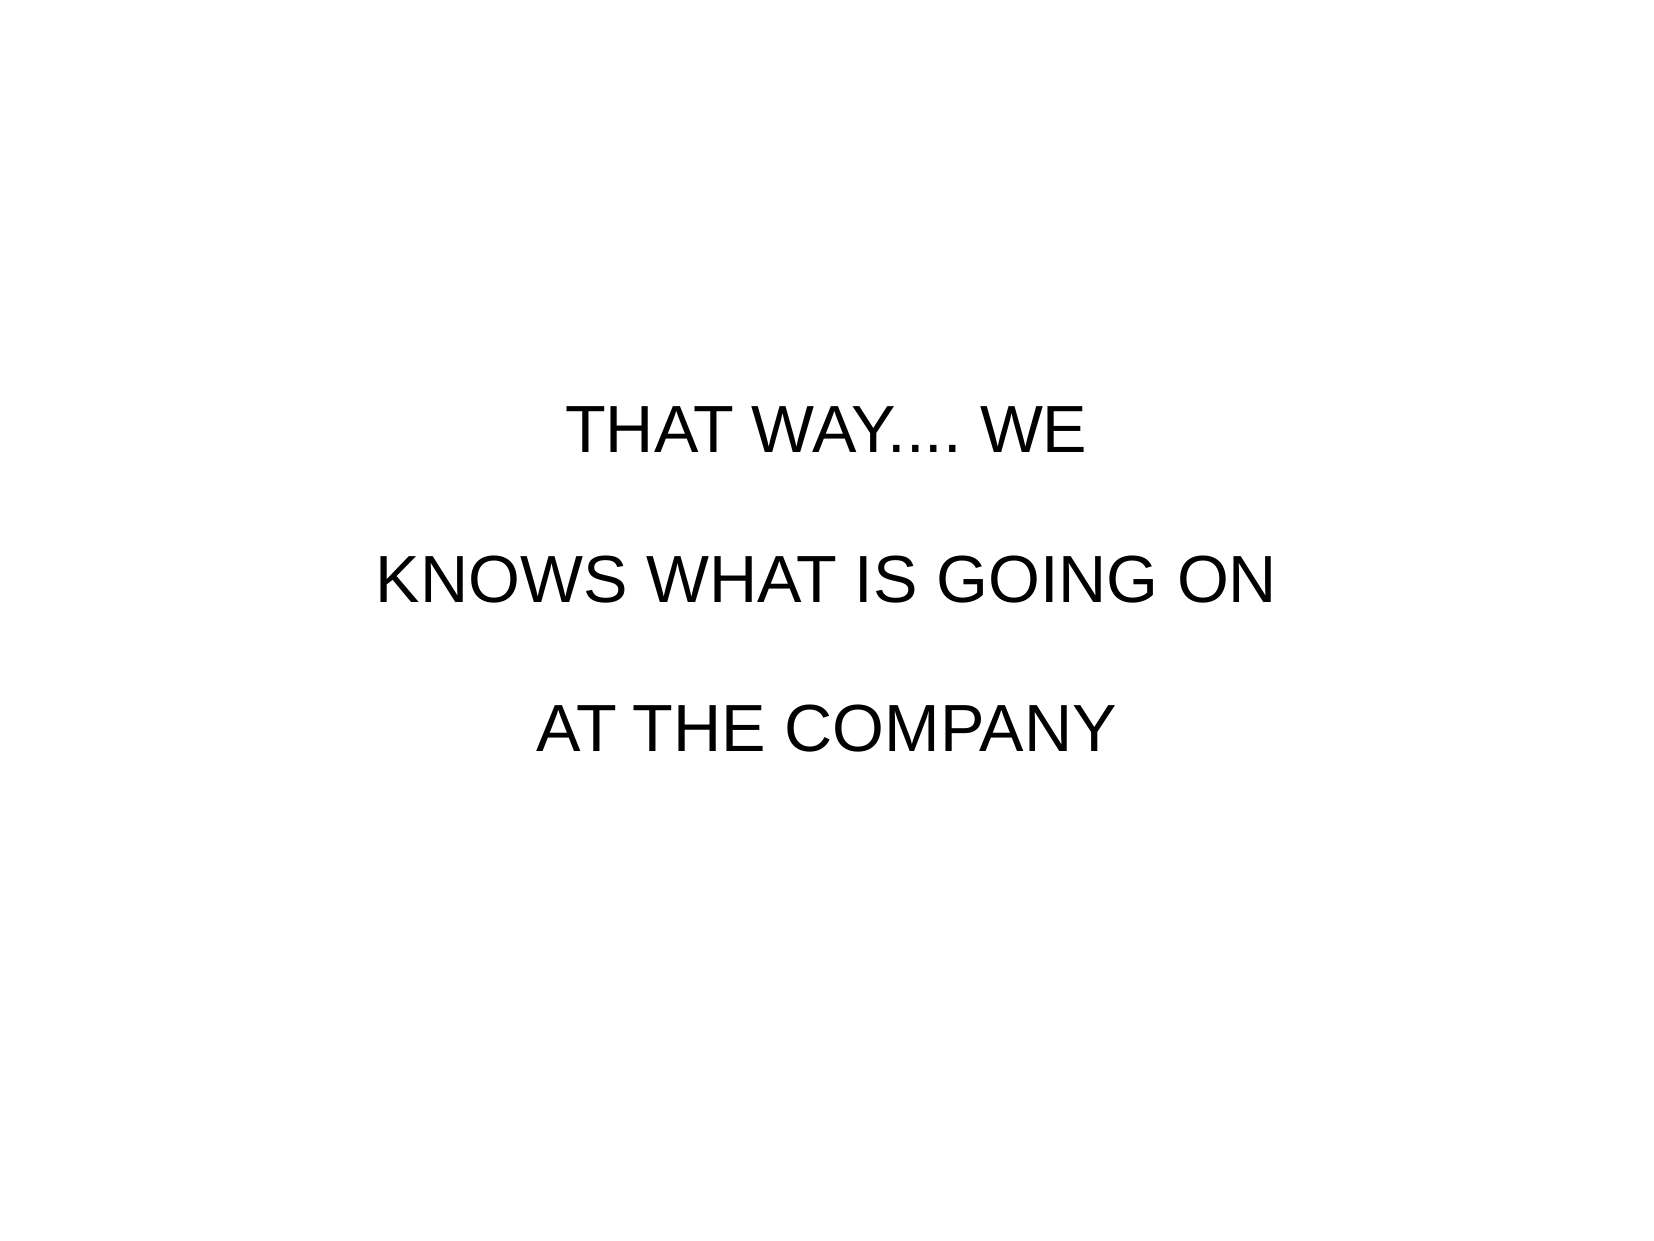

# THAT WAY.... WE
KNOWS WHAT IS GOING ON
AT THE COMPANY